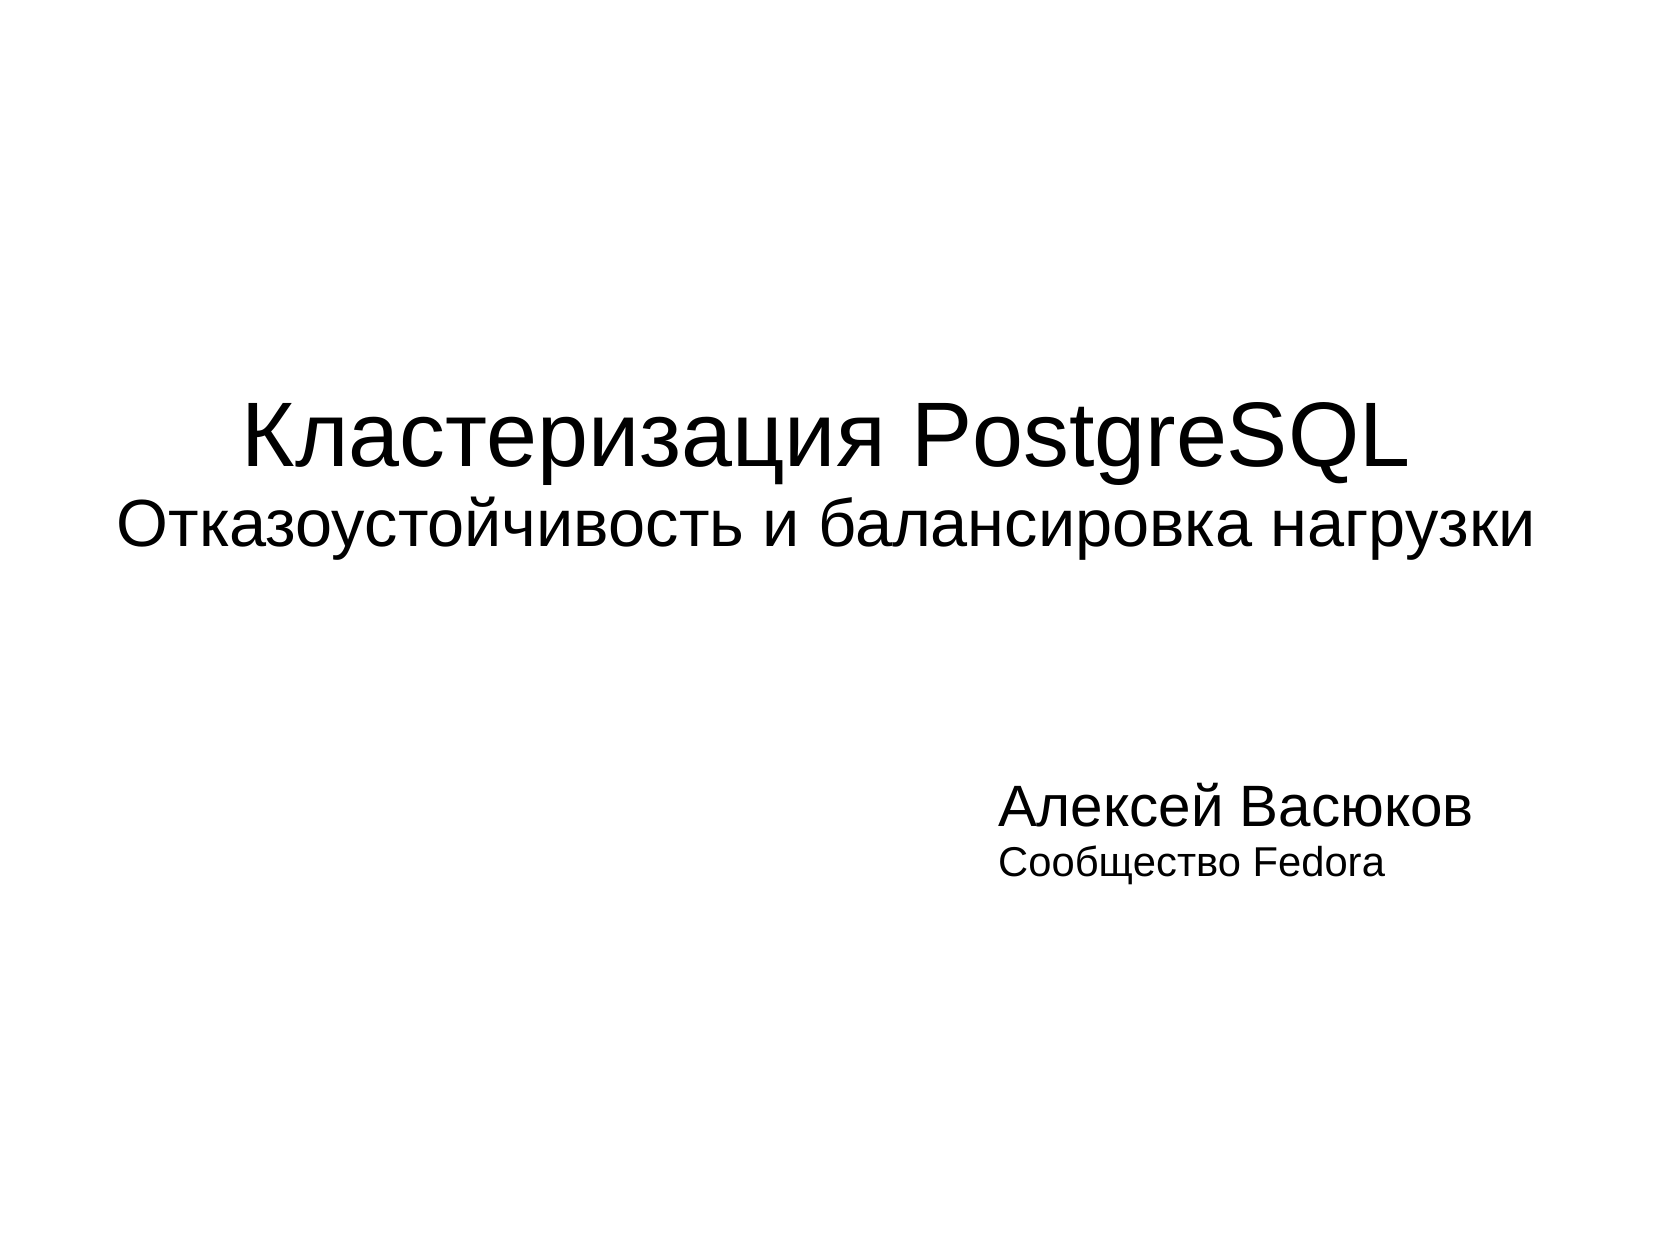

# Кластеризация PostgreSQL Отказоустойчивость и балансировка нагрузки
Алексей Васюков
Сообщество Fedora